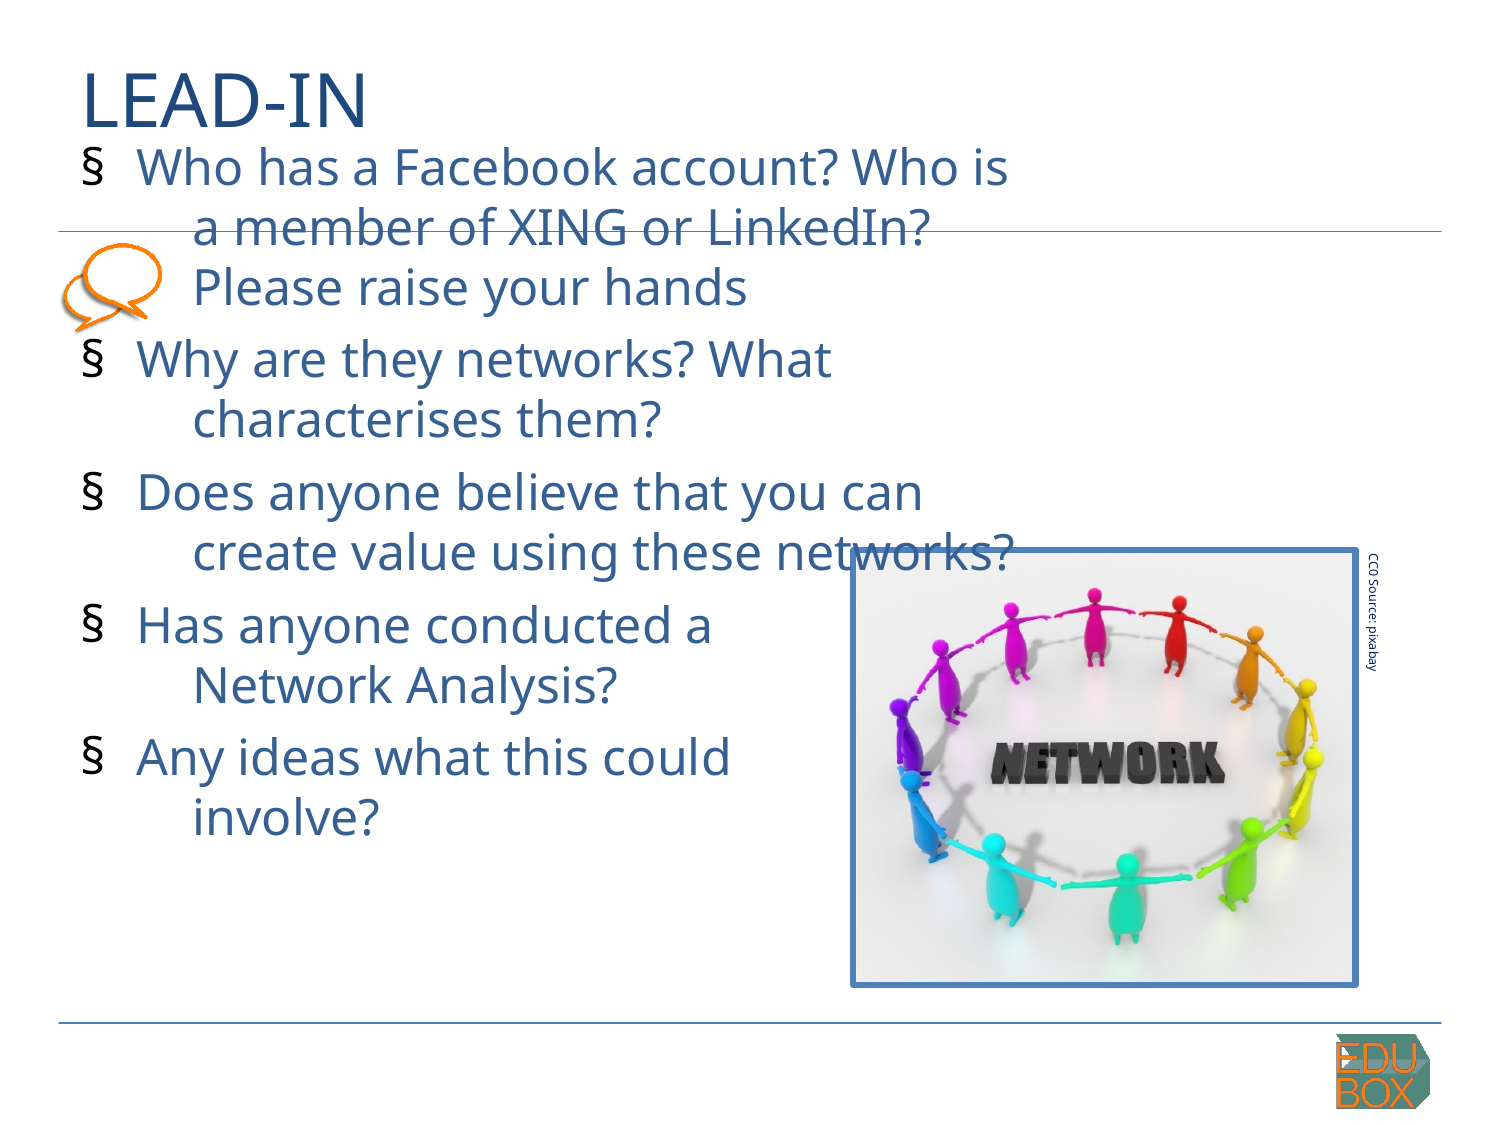

# LEAD-IN
Who has a Facebook account? Who is a member of XING or LinkedIn? Please raise your hands
Why are they networks? What characterises them?
Does anyone believe that you can create value using these networks?
Has anyone conducted a
Network Analysis?
Any ideas what this could
involve?
CC0 Source: pixabay